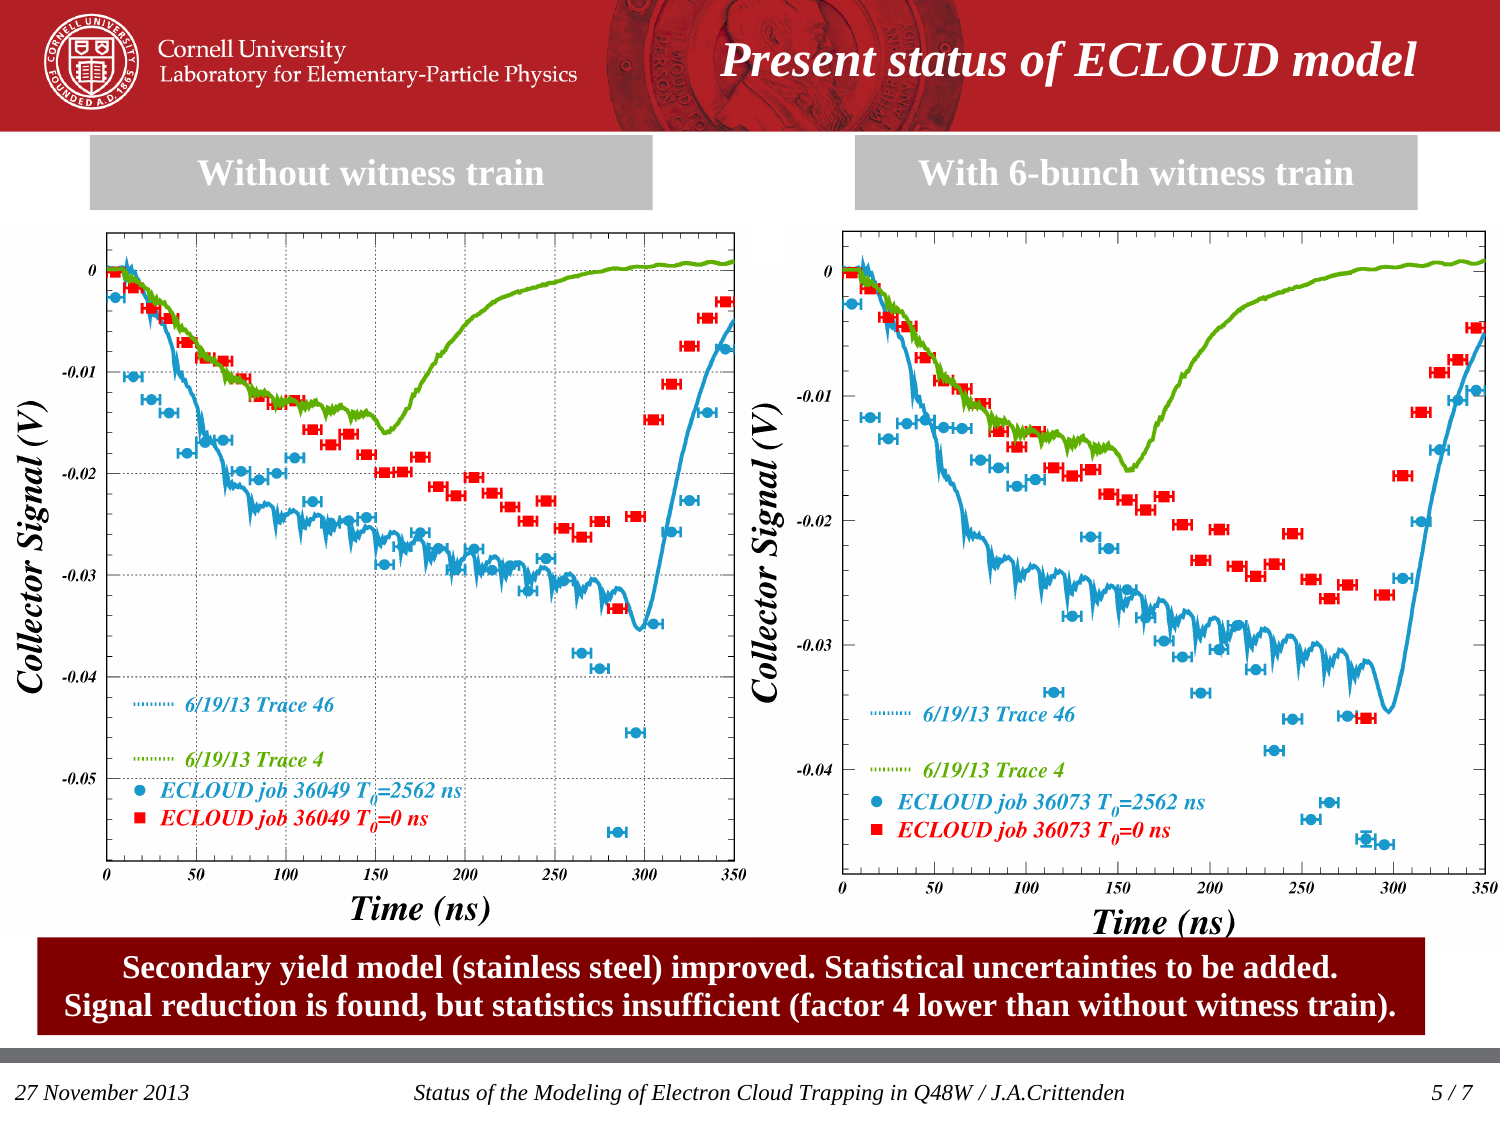

# Present status of ECLOUD model
Without witness train
With 6-bunch witness train
Secondary yield model (stainless steel) improved. Statistical uncertainties to be added.
Signal reduction is found, but statistics insufficient (factor 4 lower than without witness train).